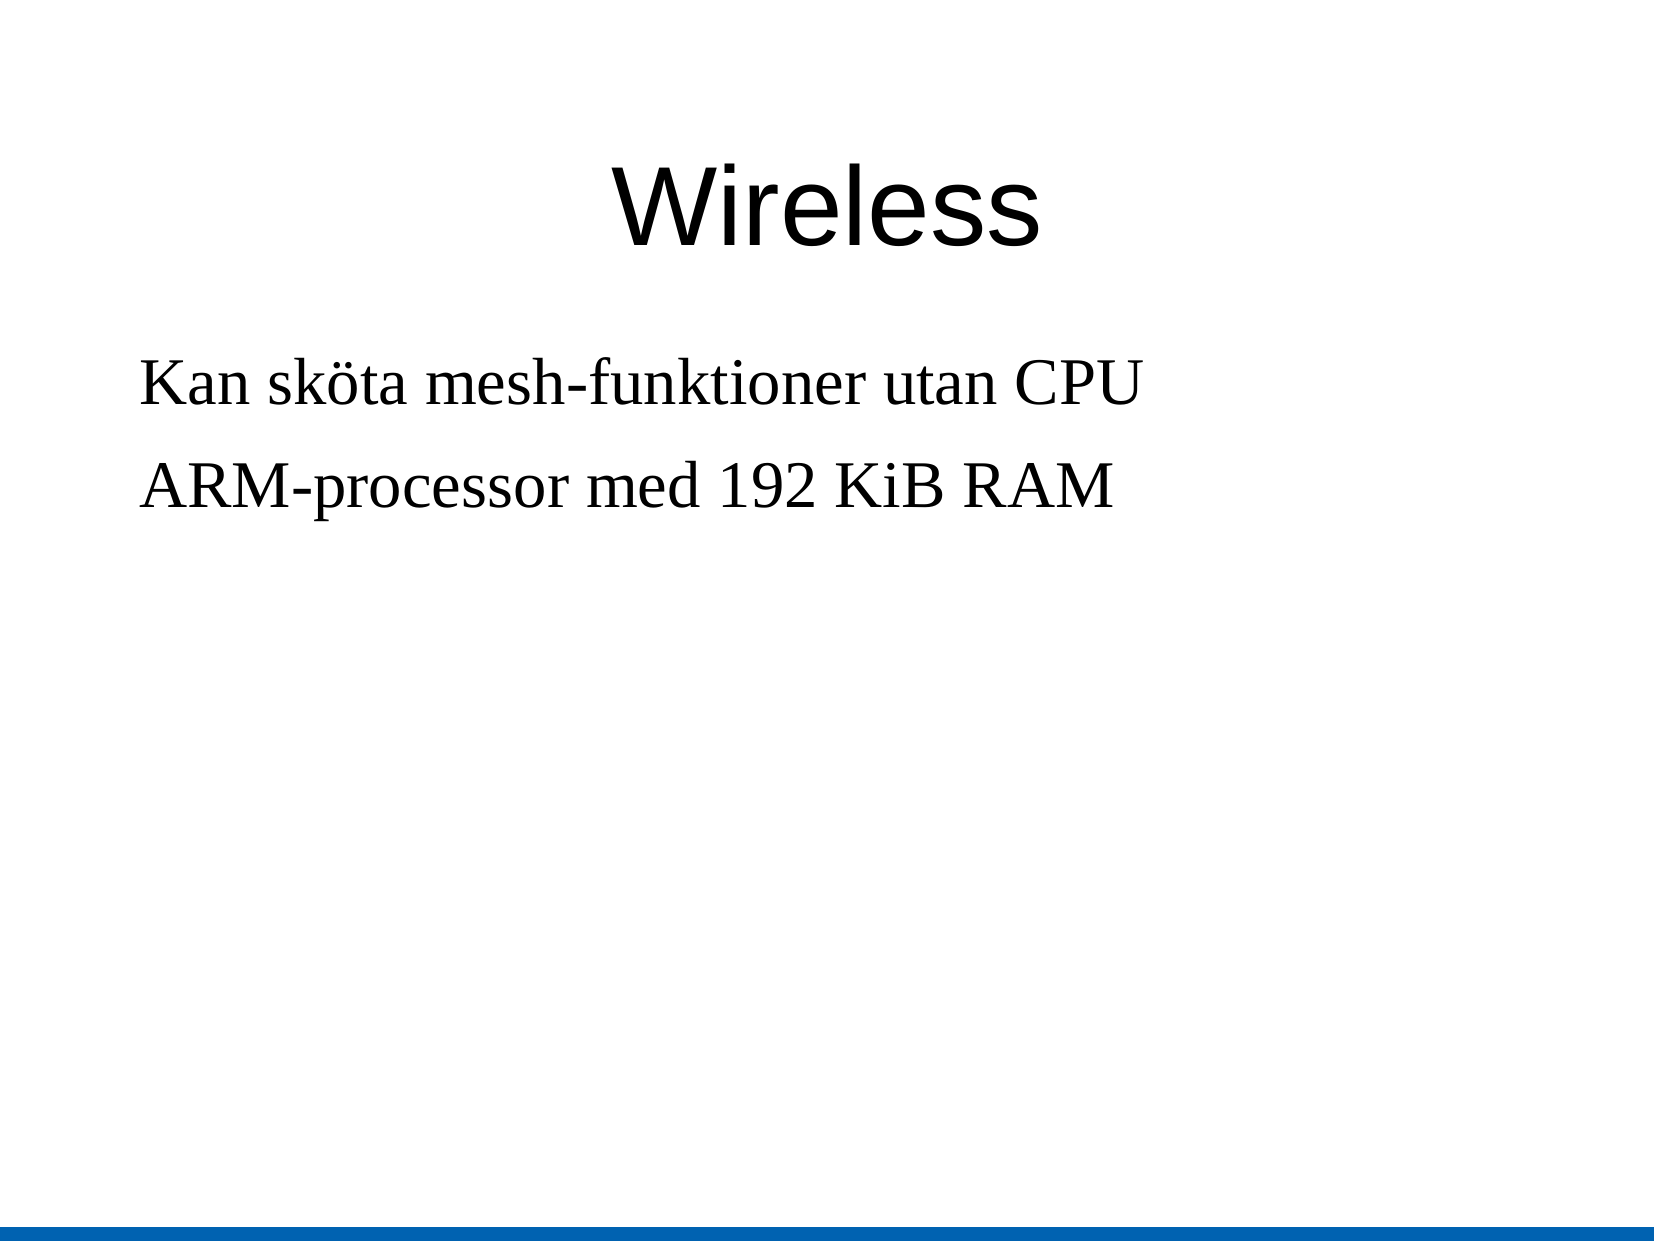

# Wireless
Kan sköta mesh-funktioner utan CPU
ARM-processor med 192 KiB RAM